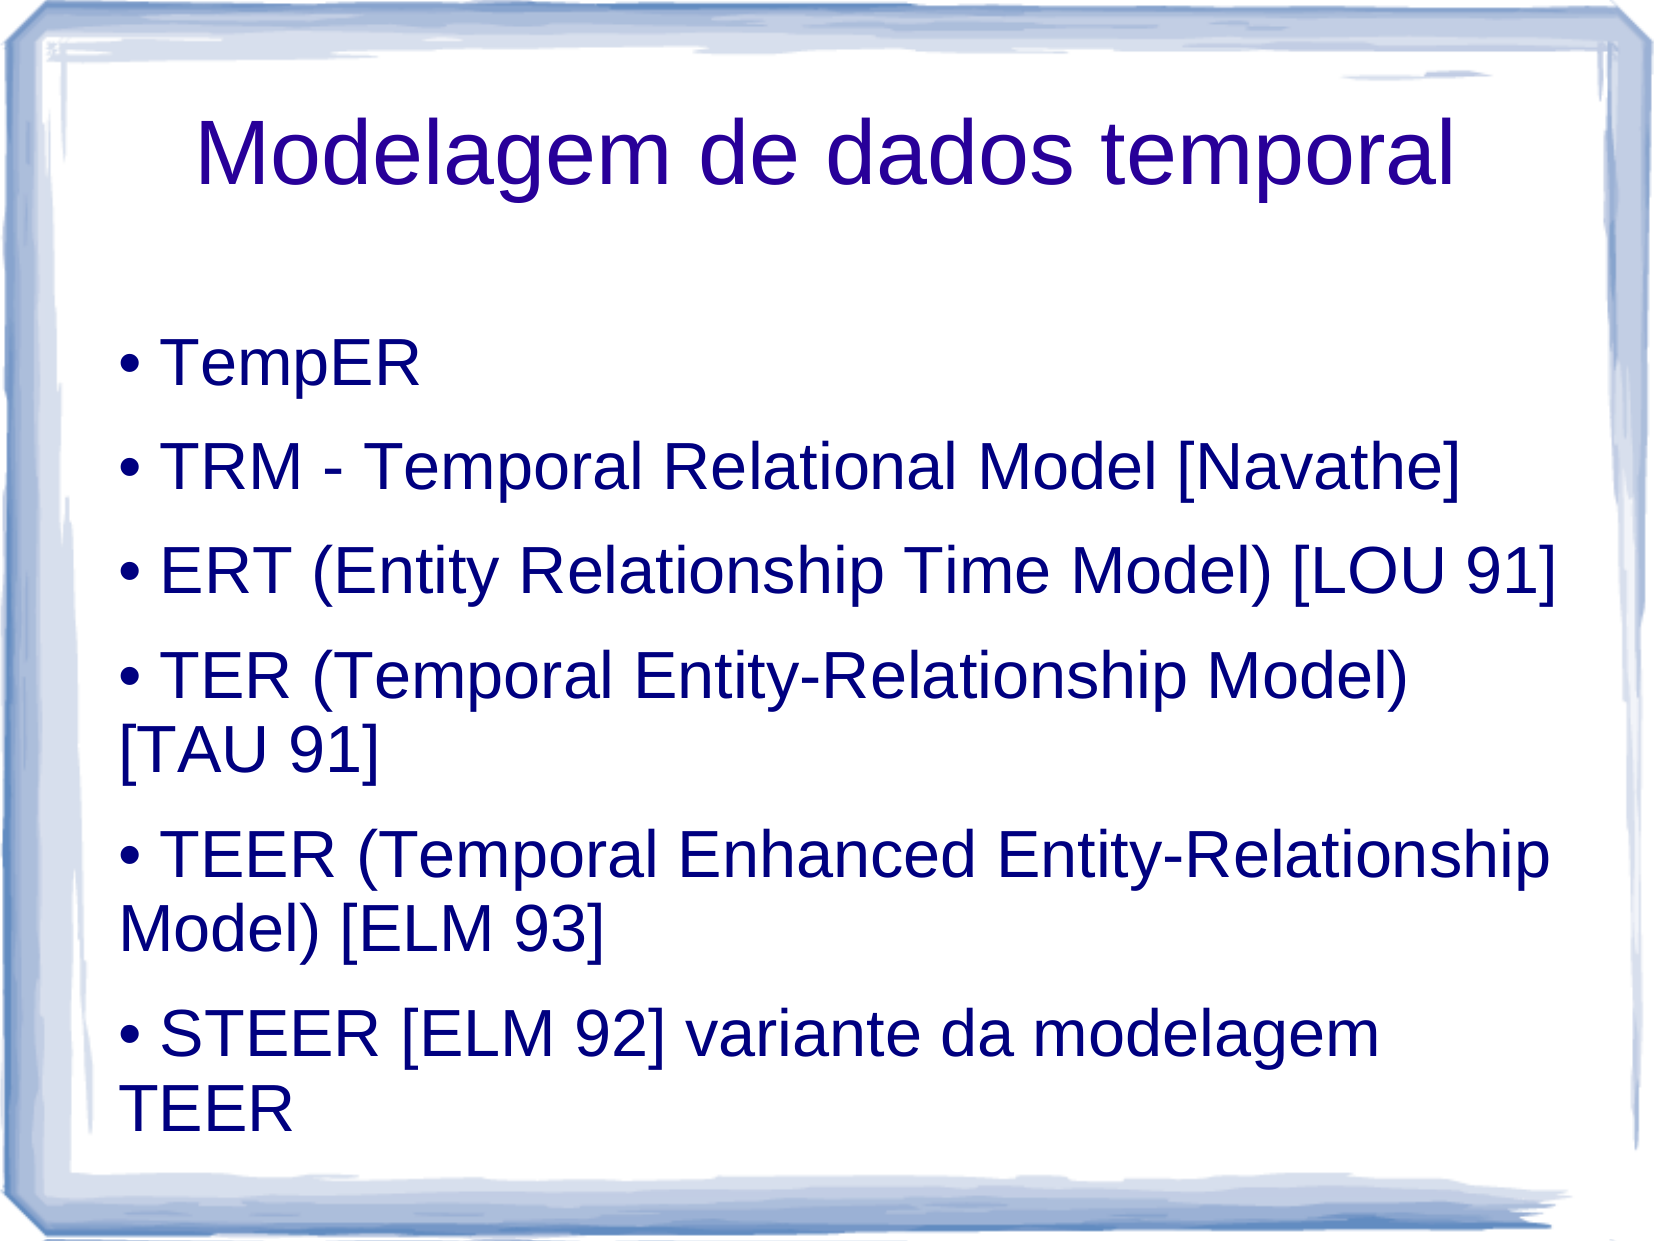

# Modelagem de dados temporal
• TempER
• TRM - Temporal Relational Model [Navathe]
• ERT (Entity Relationship Time Model) [LOU 91]
• TER (Temporal Entity-Relationship Model) [TAU 91]
• TEER (Temporal Enhanced Entity-Relationship Model) [ELM 93]
• STEER [ELM 92] variante da modelagem TEER